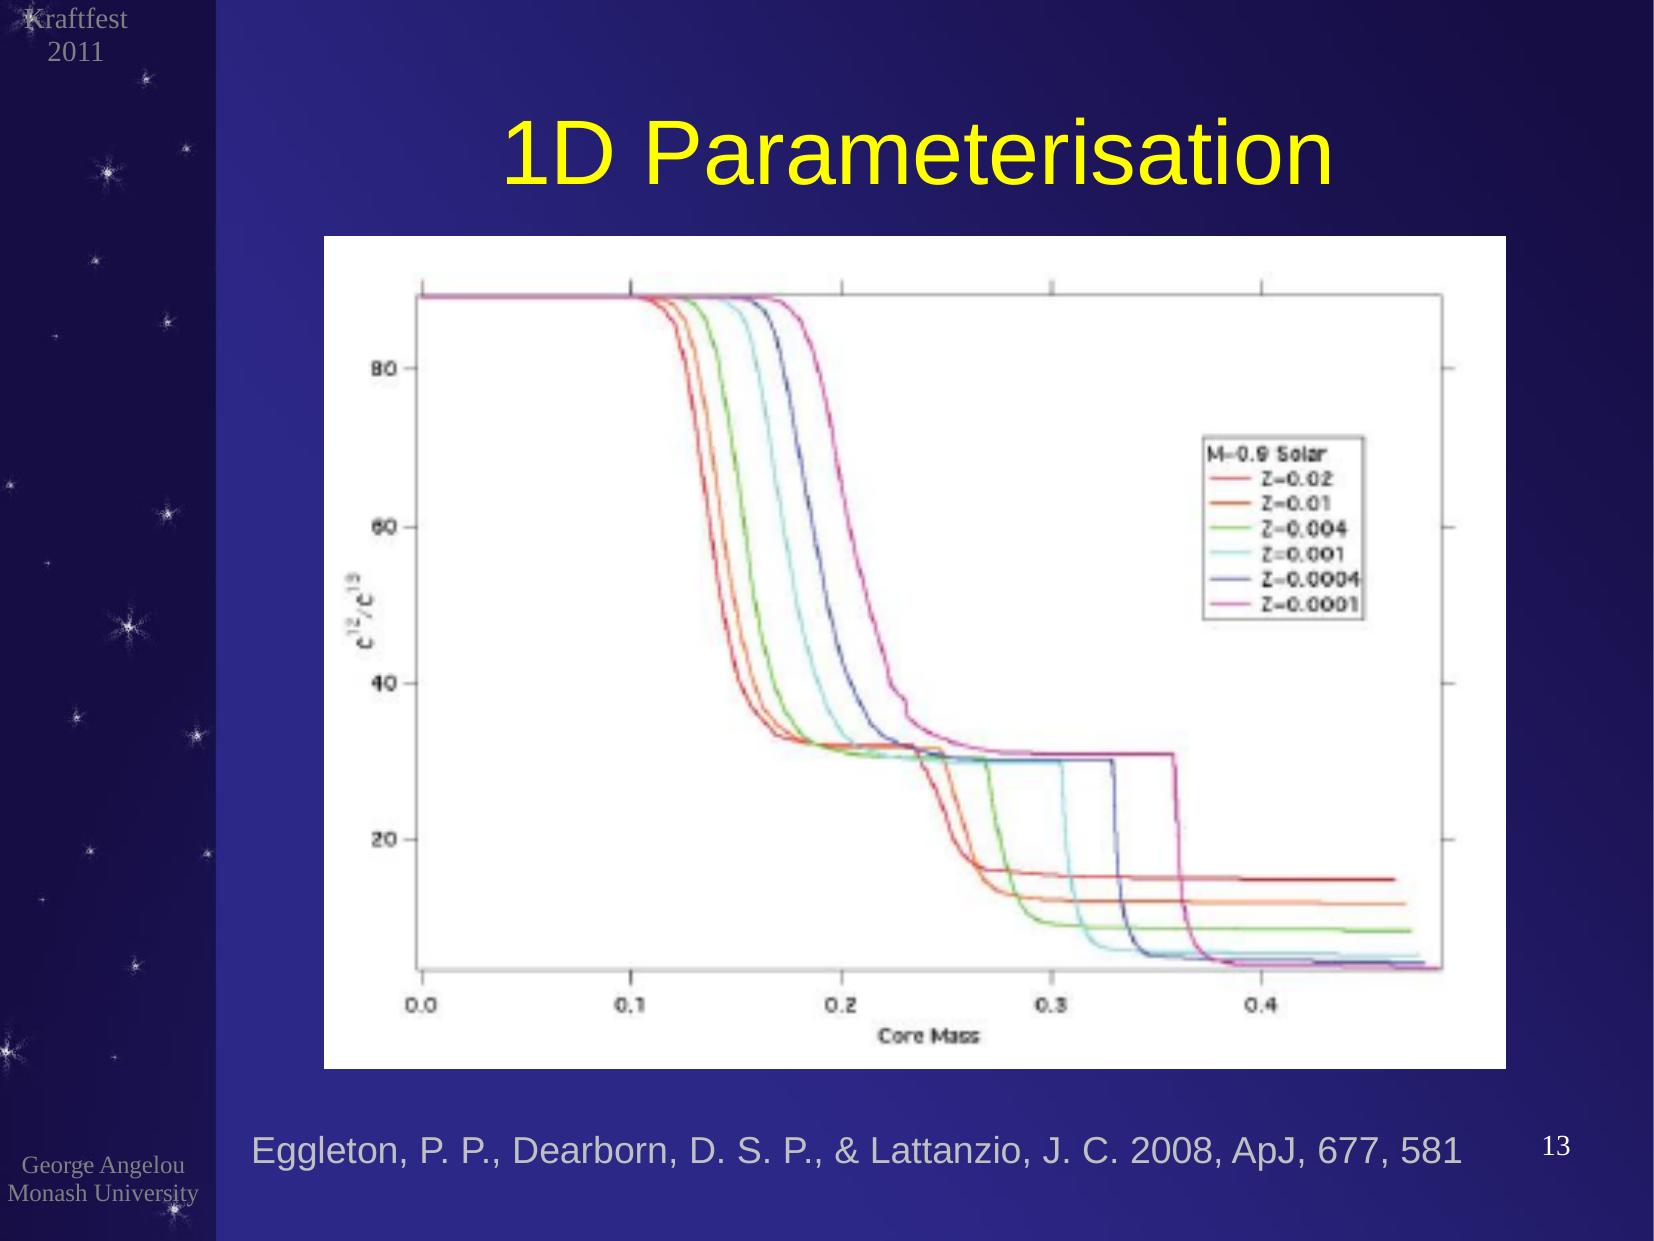

# 1D Parameterisation
Eggleton, P. P., Dearborn, D. S. P., & Lattanzio, J. C. 2008, ApJ, 677, 581
13